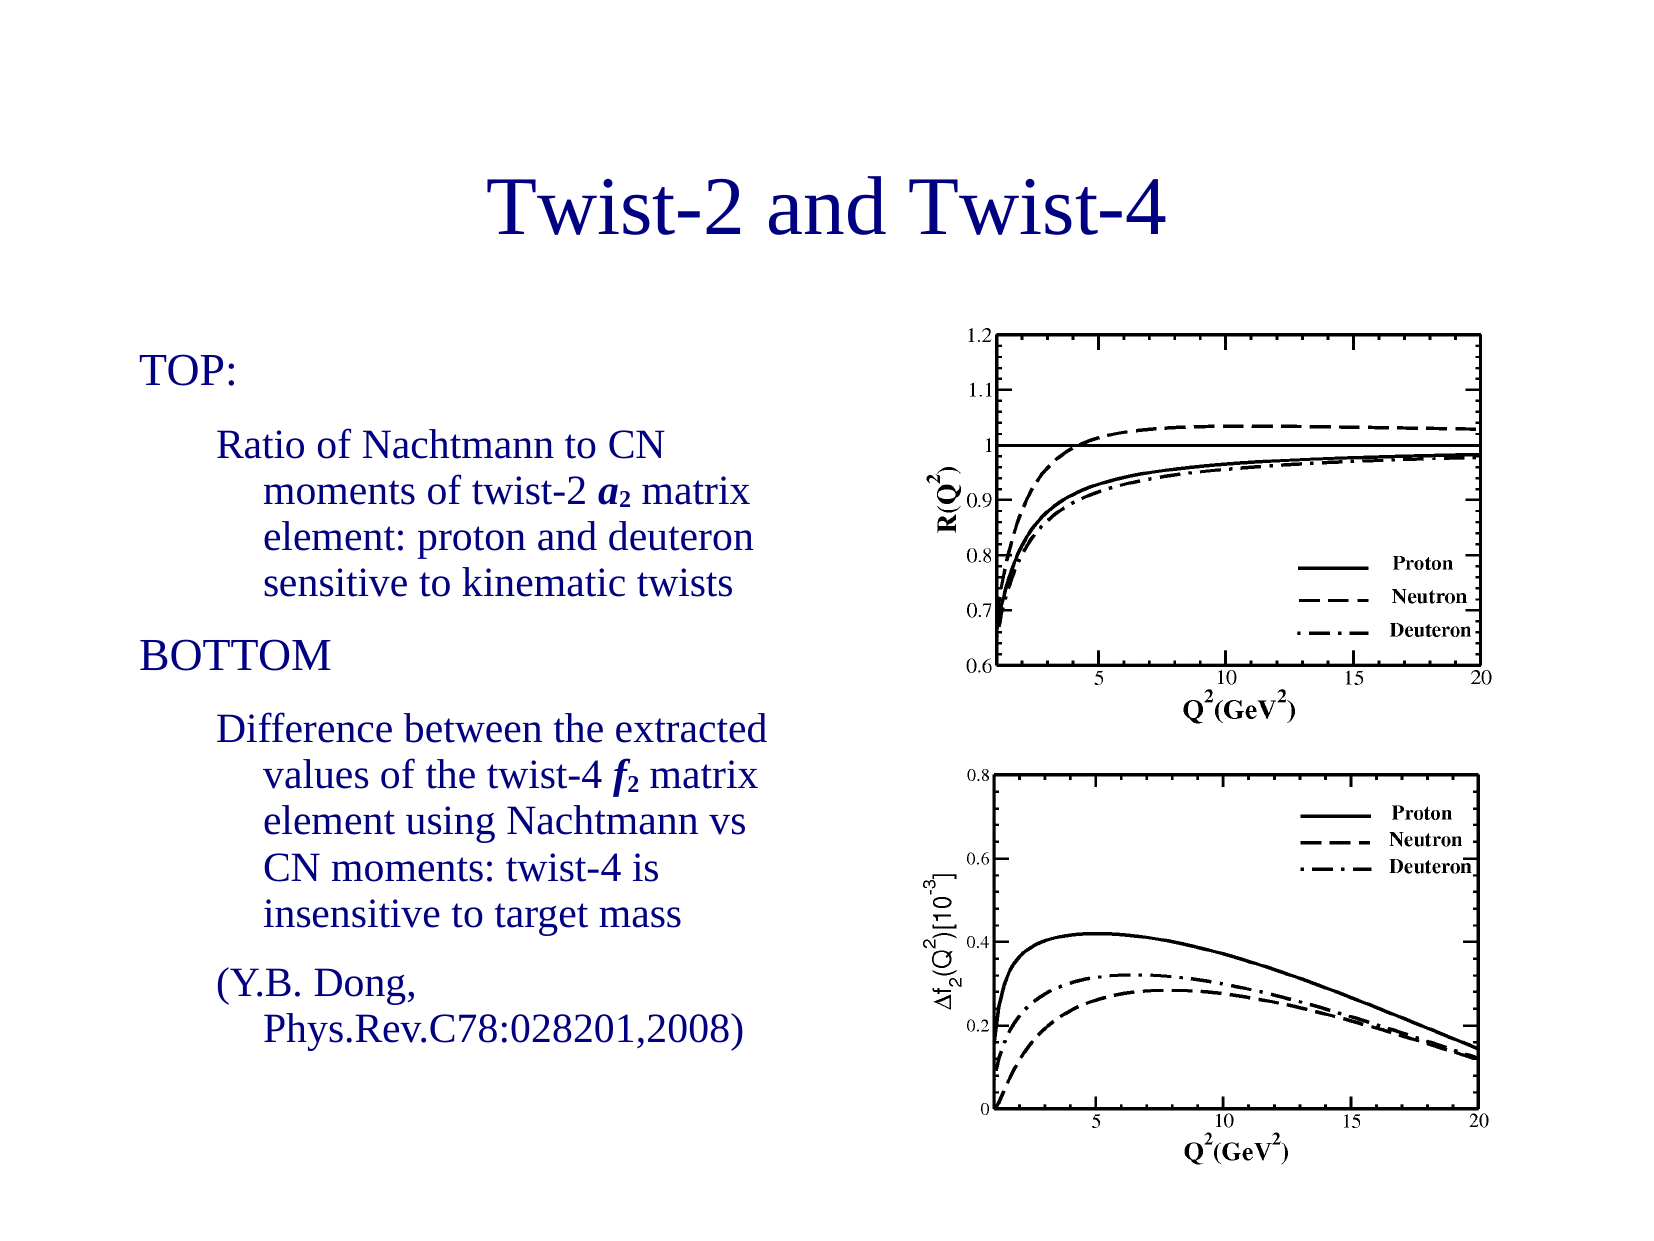

# Twist-2 and Twist-4
TOP:
Ratio of Nachtmann to CN moments of twist-2 a2 matrix element: proton and deuteron sensitive to kinematic twists
BOTTOM
Difference between the extracted values of the twist-4 f2 matrix element using Nachtmann vs CN moments: twist-4 is insensitive to target mass
(Y.B. Dong, Phys.Rev.C78:028201,2008)